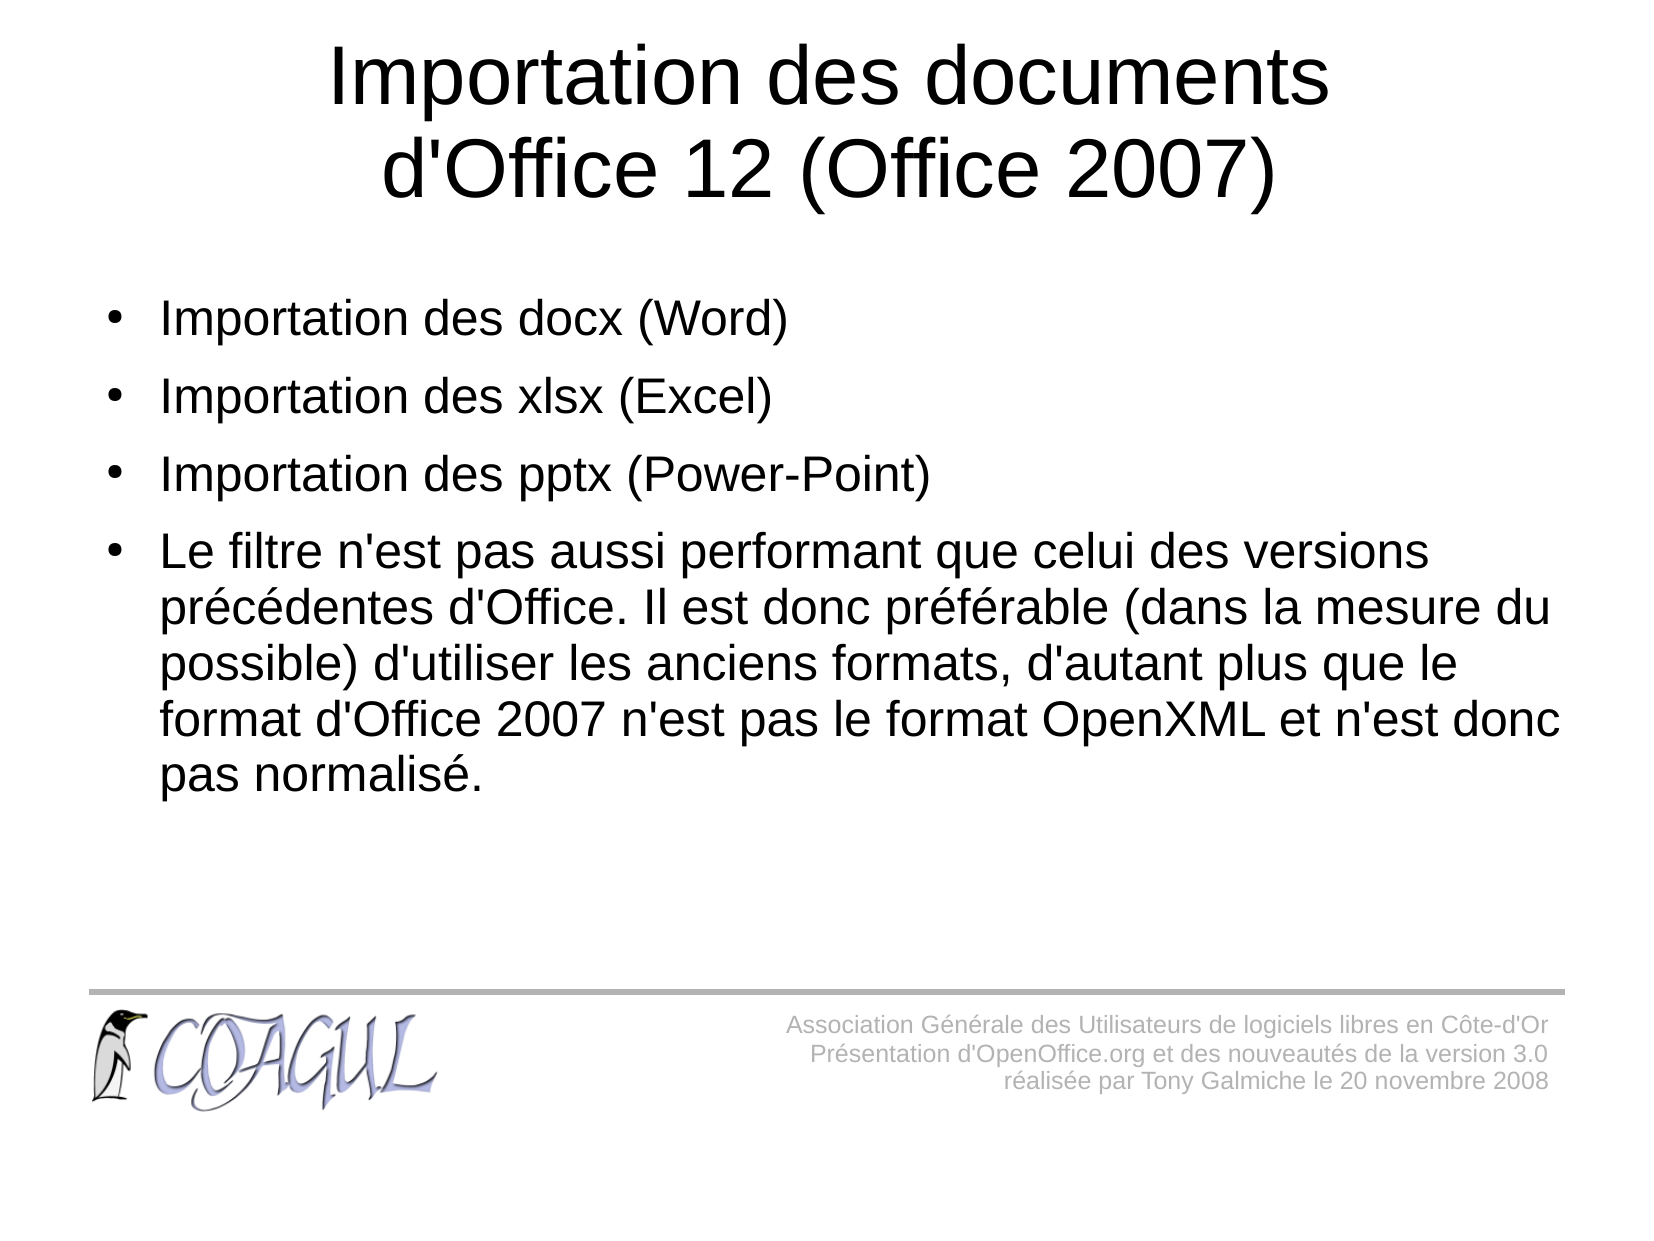

# Importation des documents d'Office 12 (Office 2007)
Importation des docx (Word)
Importation des xlsx (Excel)
Importation des pptx (Power-Point)
Le filtre n'est pas aussi performant que celui des versions précédentes d'Office. Il est donc préférable (dans la mesure du possible) d'utiliser les anciens formats, d'autant plus que le format d'Office 2007 n'est pas le format OpenXML et n'est donc pas normalisé.